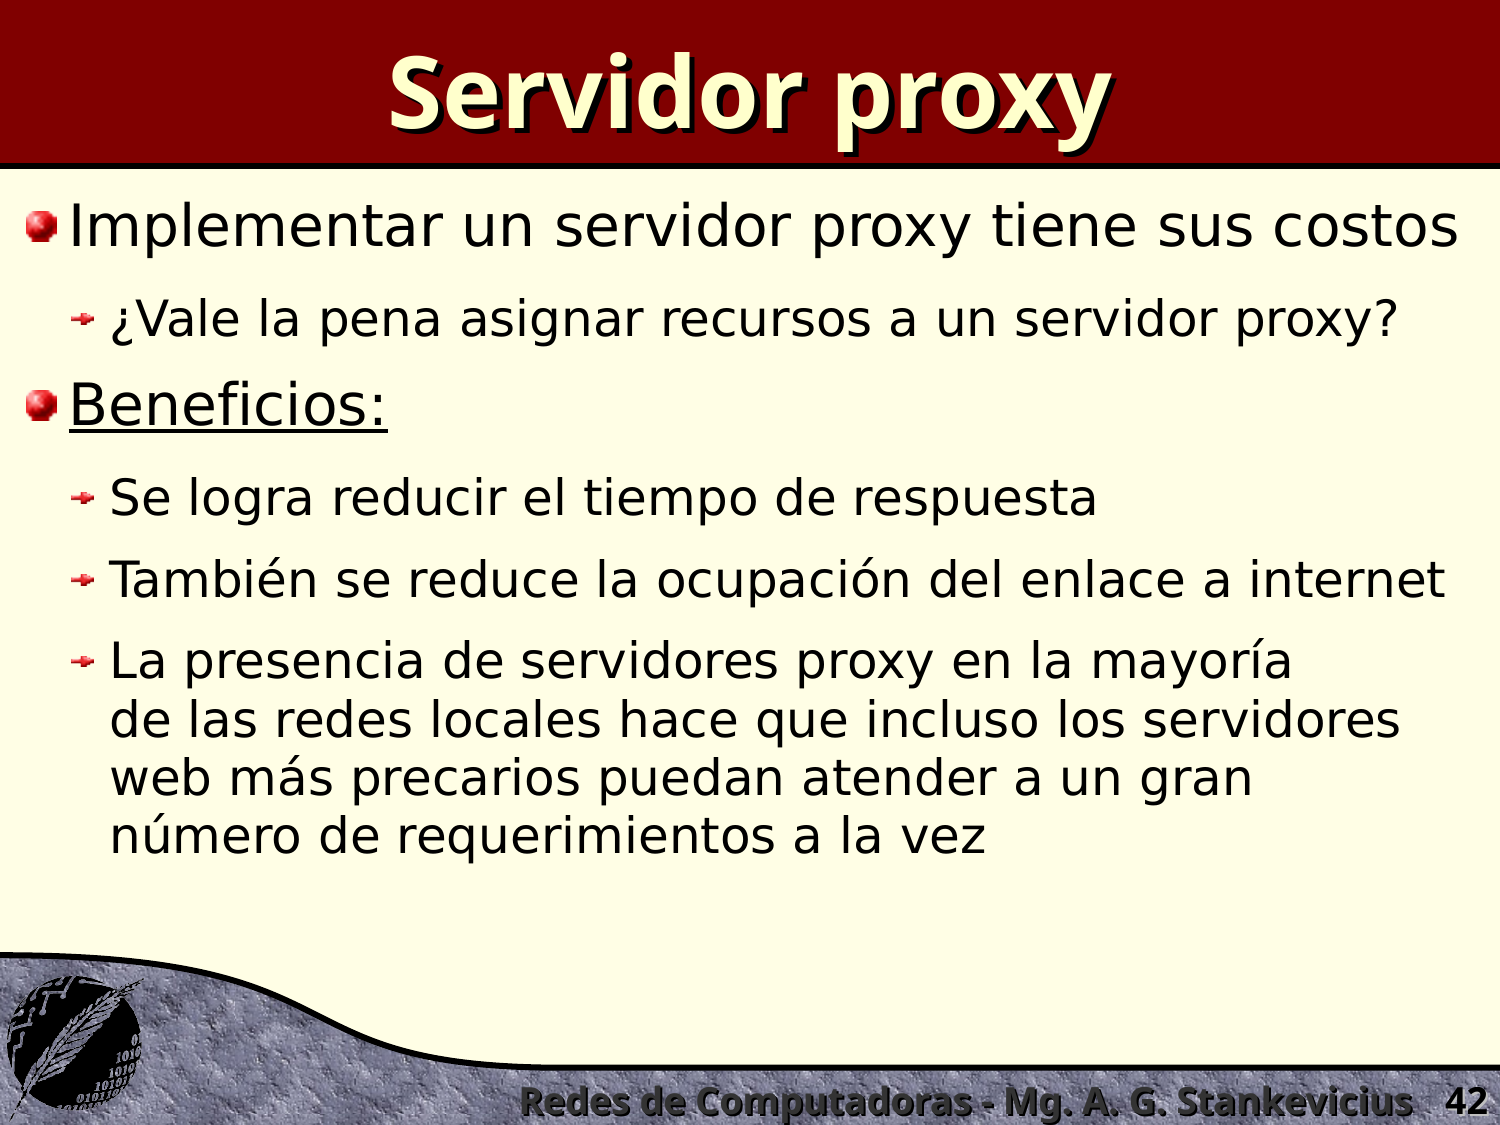

# Servidor proxy
Implementar un servidor proxy tiene sus costos
¿Vale la pena asignar recursos a un servidor proxy?
Beneficios:
Se logra reducir el tiempo de respuesta
También se reduce la ocupación del enlace a internet
La presencia de servidores proxy en la mayoría
de las redes locales hace que incluso los servidores web más precarios puedan atender a un gran
número de requerimientos a la vez
42